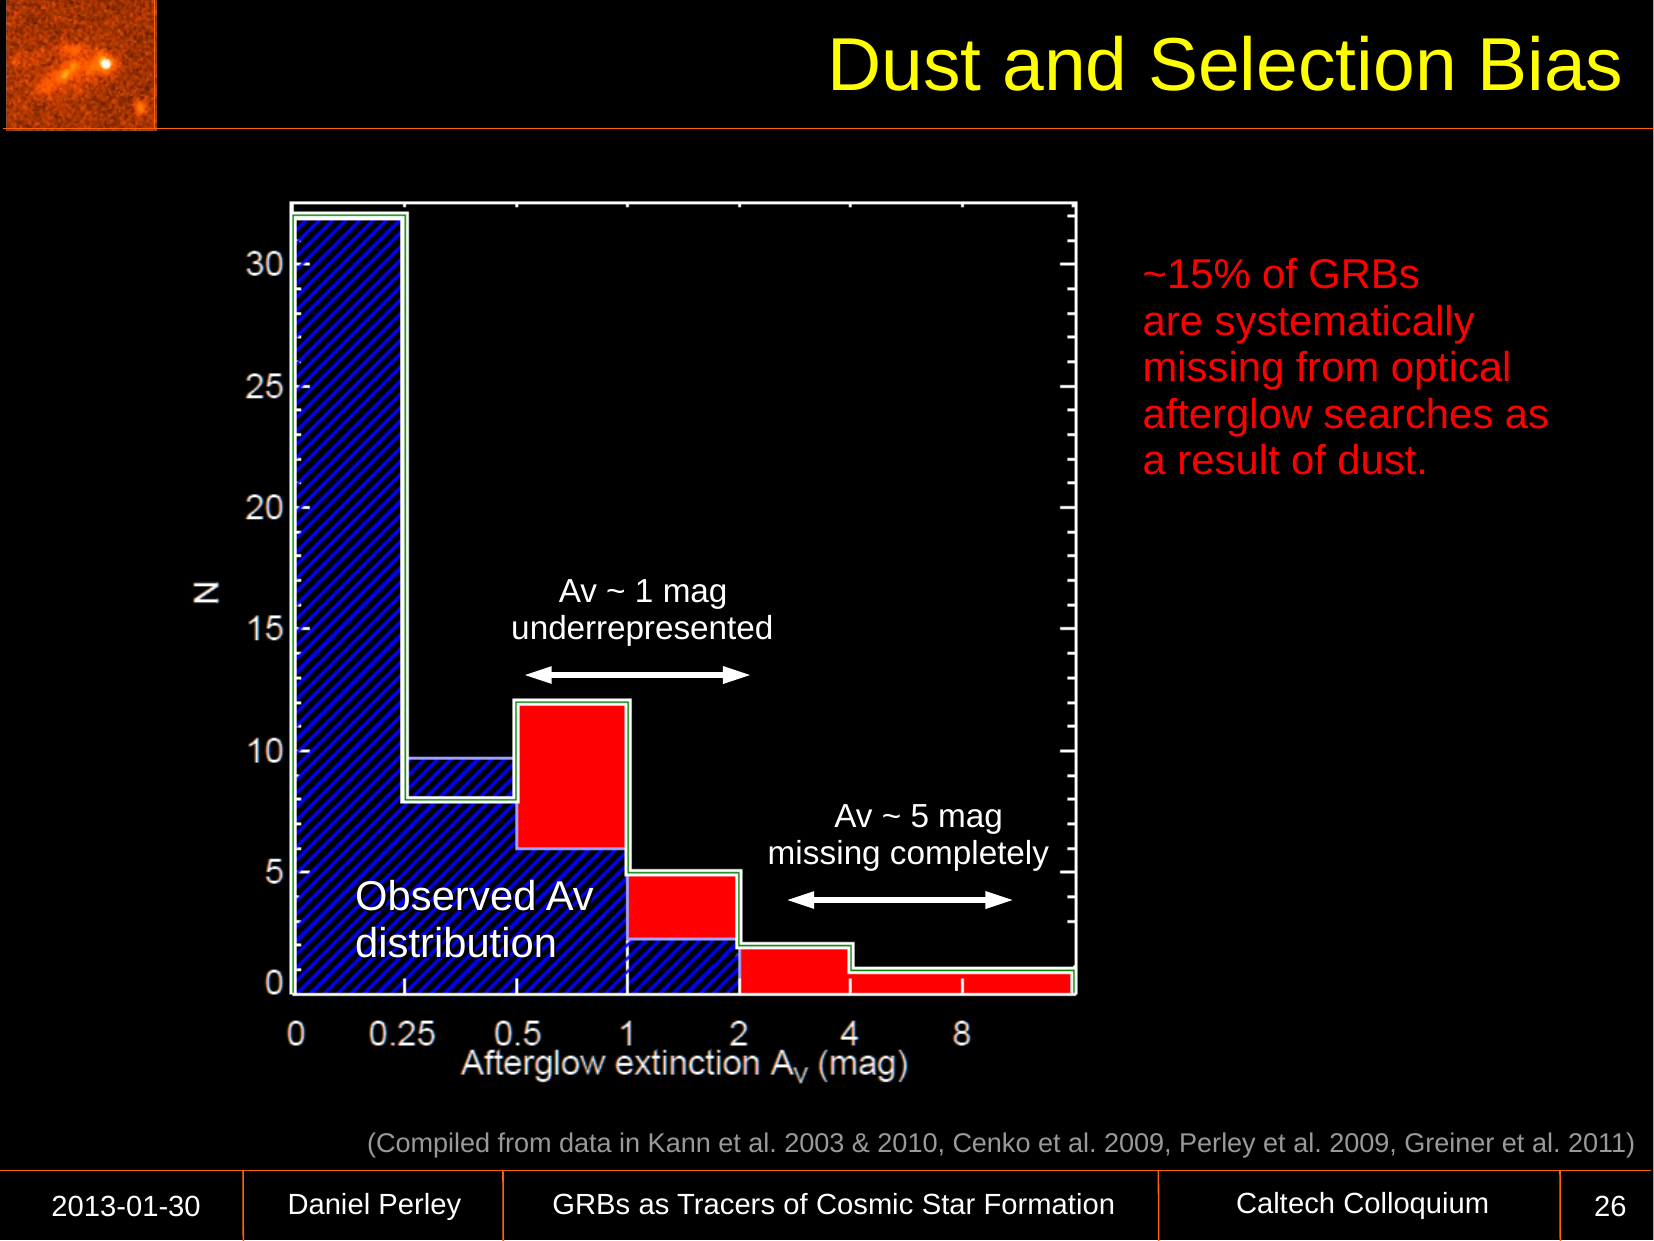

# Dust and Selection Bias
~15% of GRBs
are systematically missing from optical afterglow searches as a result of dust.
Av ~ 1 mag
underrepresented
Av ~ 5 mag
missing completely
Observed Av distribution
(Compiled from data in Kann et al. 2003 & 2010, Cenko et al. 2009, Perley et al. 2009, Greiner et al. 2011)
2013-01-30
26